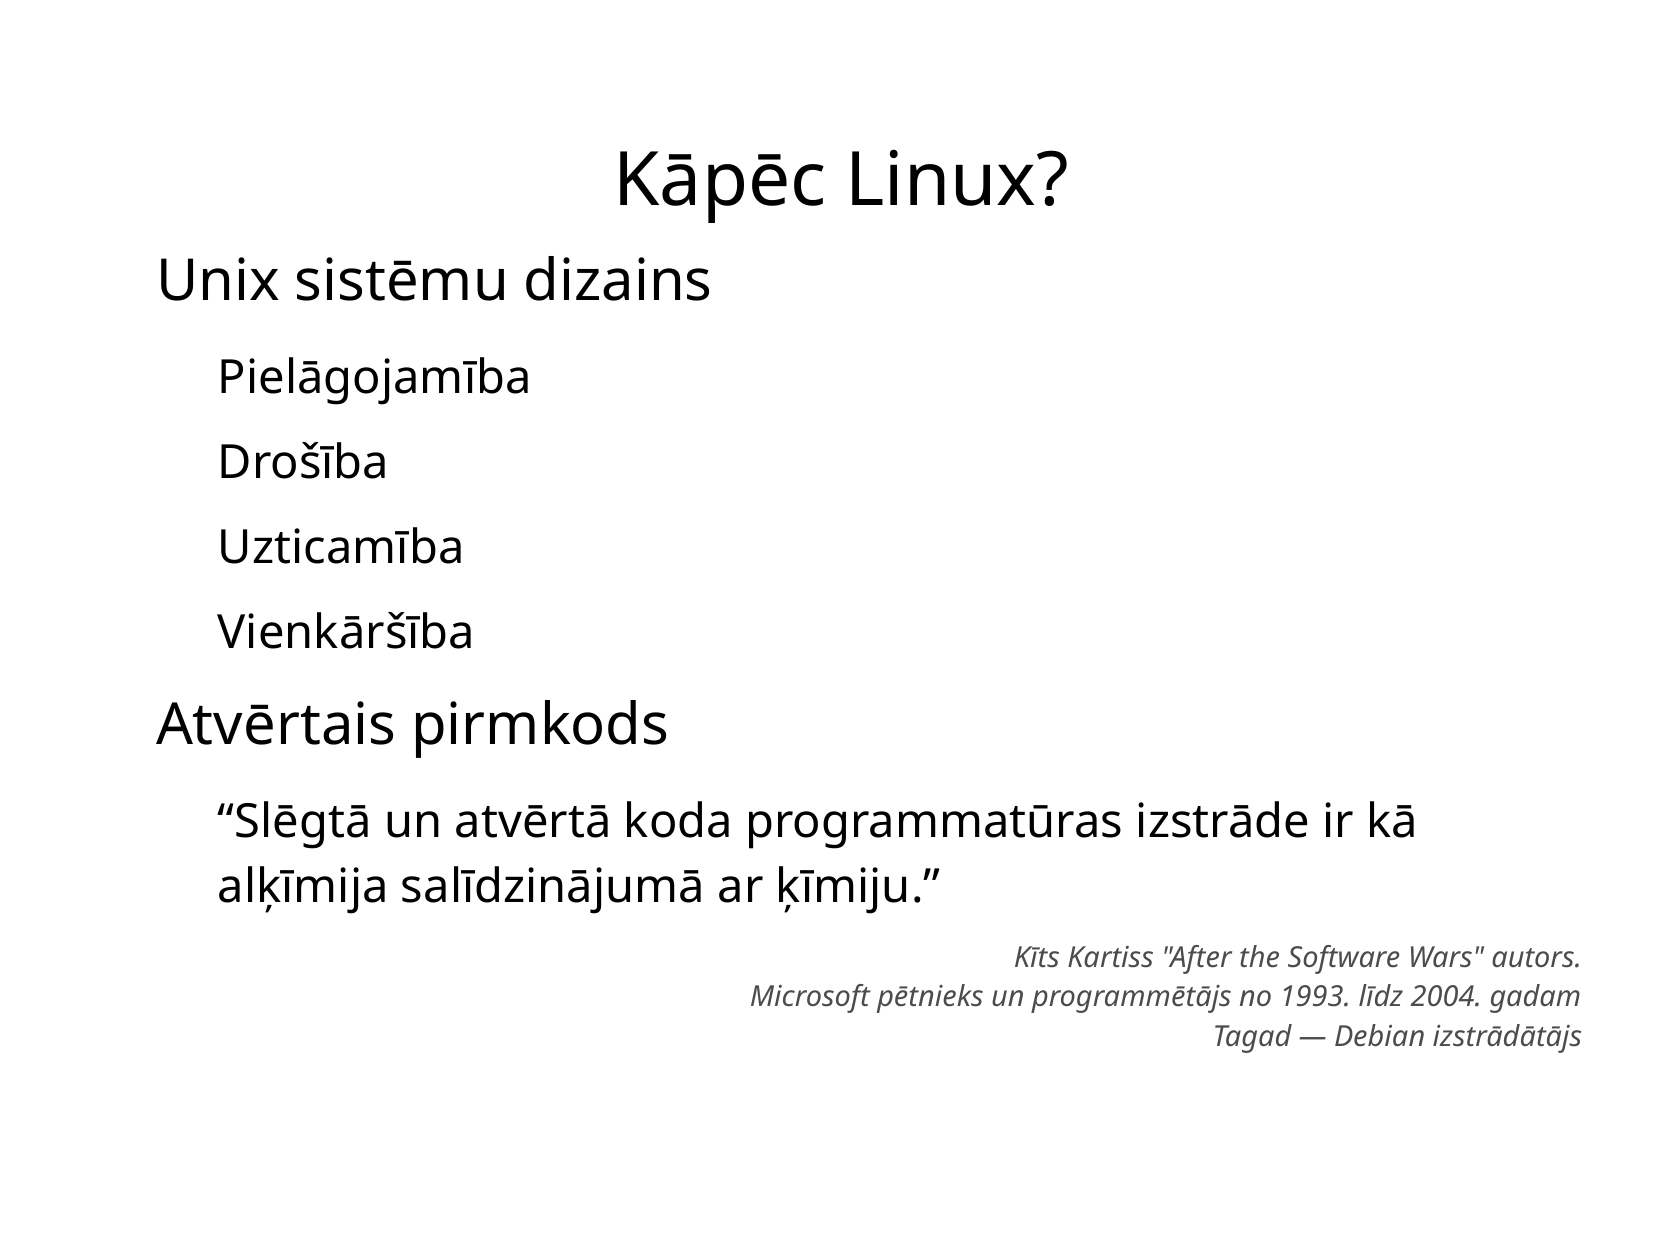

# Kāpēc Linux?
Unix sistēmu dizains
Pielāgojamība
Drošība
Uzticamība
Vienkāršība
Atvērtais pirmkods
“Slēgtā un atvērtā koda programmatūras izstrāde ir kā alķīmija salīdzinājumā ar ķīmiju.”
Kīts Kartiss "After the Software Wars" autors.
Microsoft pētnieks un programmētājs no 1993. līdz 2004. gadam
Tagad — Debian izstrādātājs